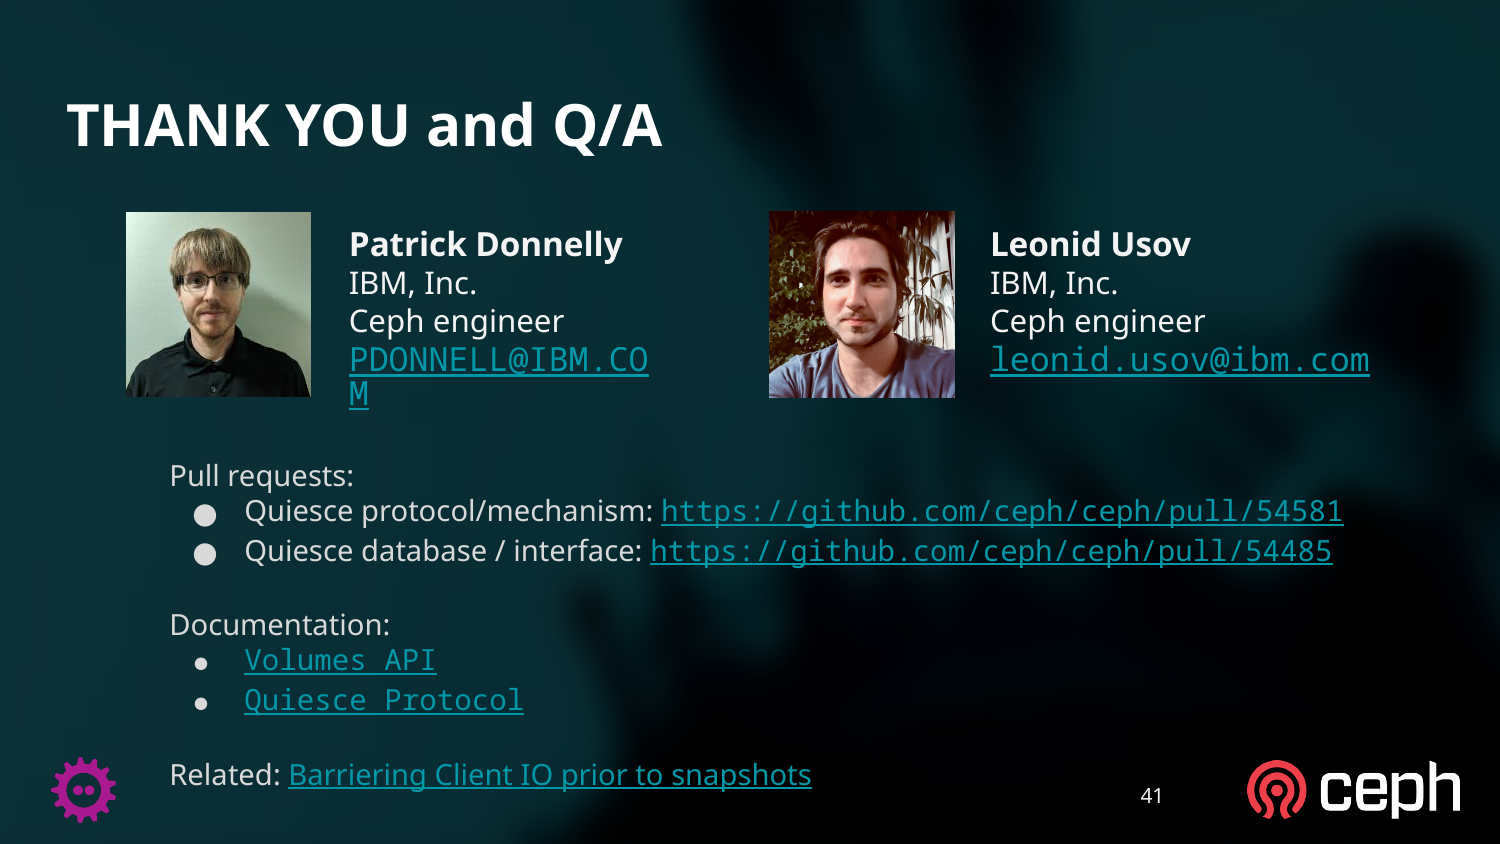

# THANK YOU and Q/A
Patrick Donnelly
IBM, Inc.
Ceph engineer
PDONNELL@IBM.COM
Leonid Usov
IBM, Inc.
Ceph engineer
leonid.usov@ibm.com
Pull requests:
Quiesce protocol/mechanism: https://github.com/ceph/ceph/pull/54581
Quiesce database / interface: https://github.com/ceph/ceph/pull/54485
Documentation:
Volumes API
Quiesce Protocol
Related: Barriering Client IO prior to snapshotss